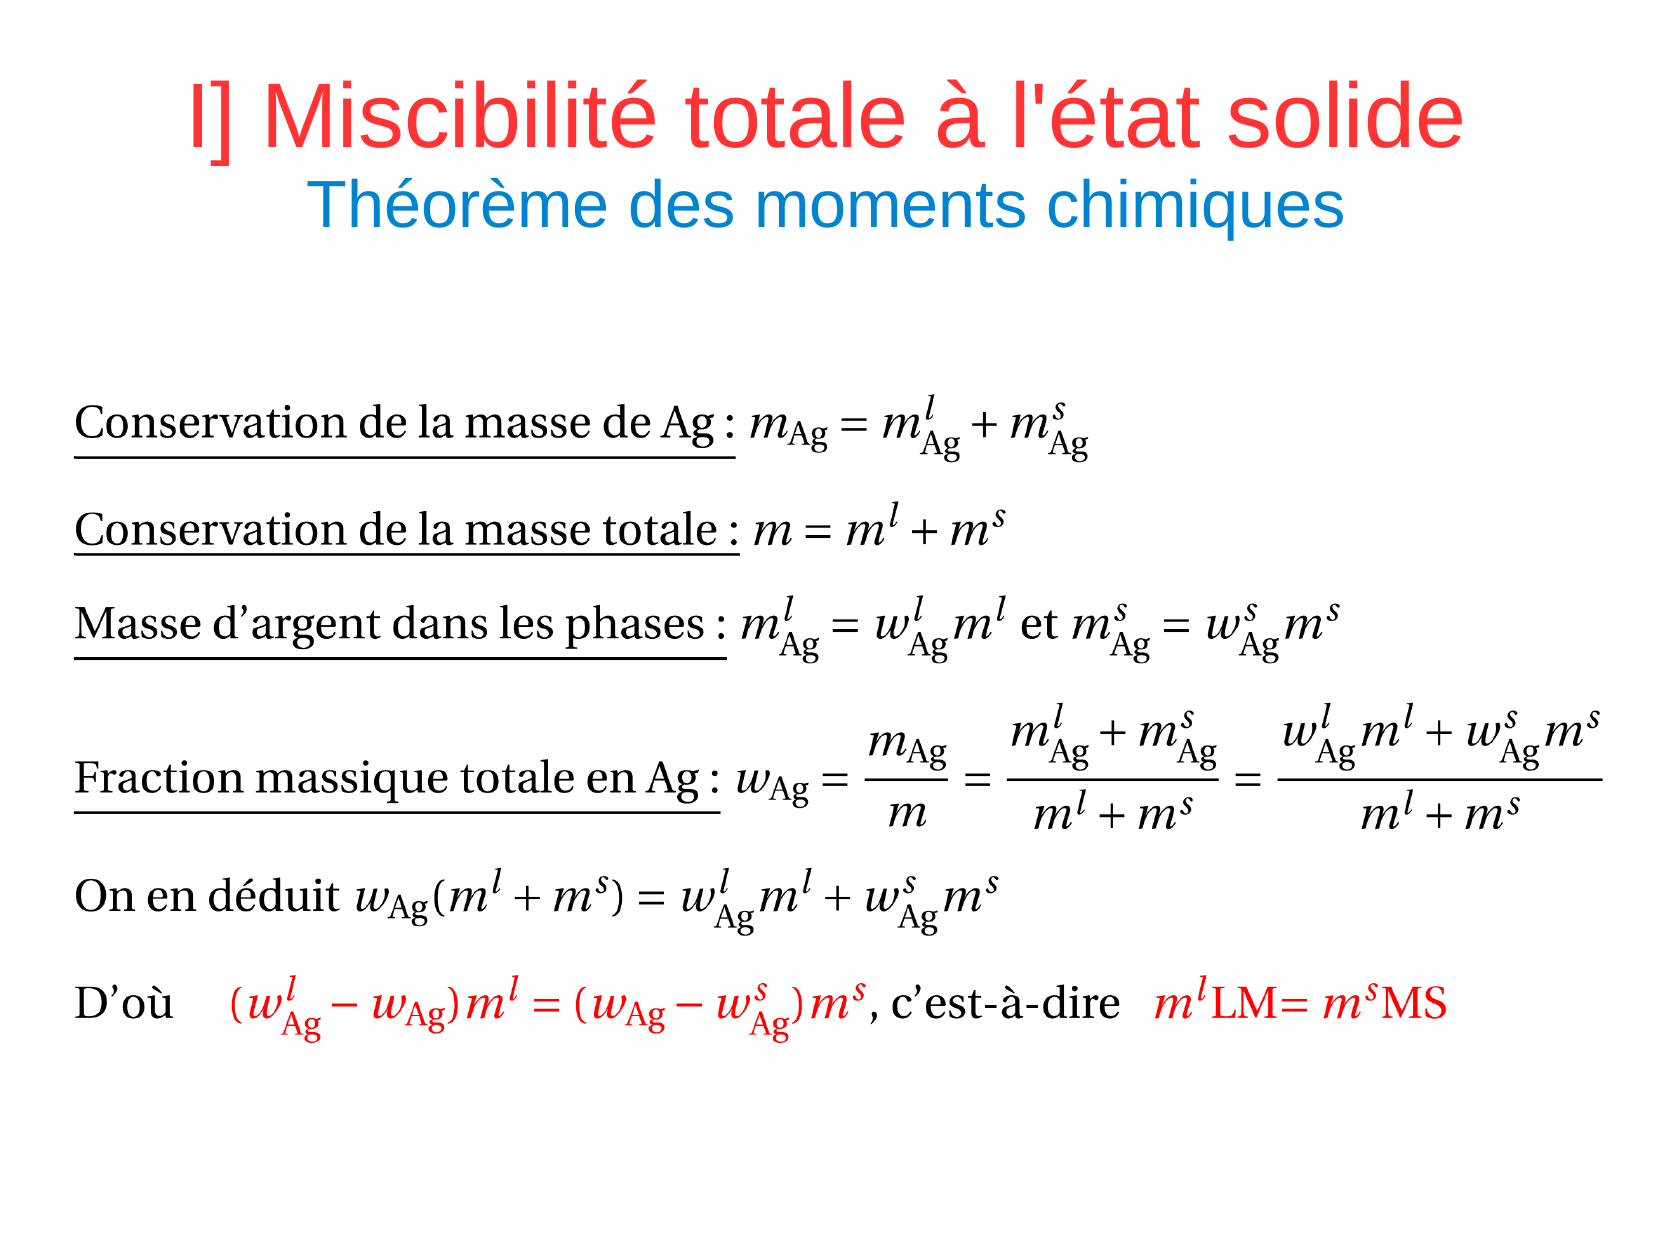

# I] Miscibilité totale à l'état solide Théorème des moments chimiques